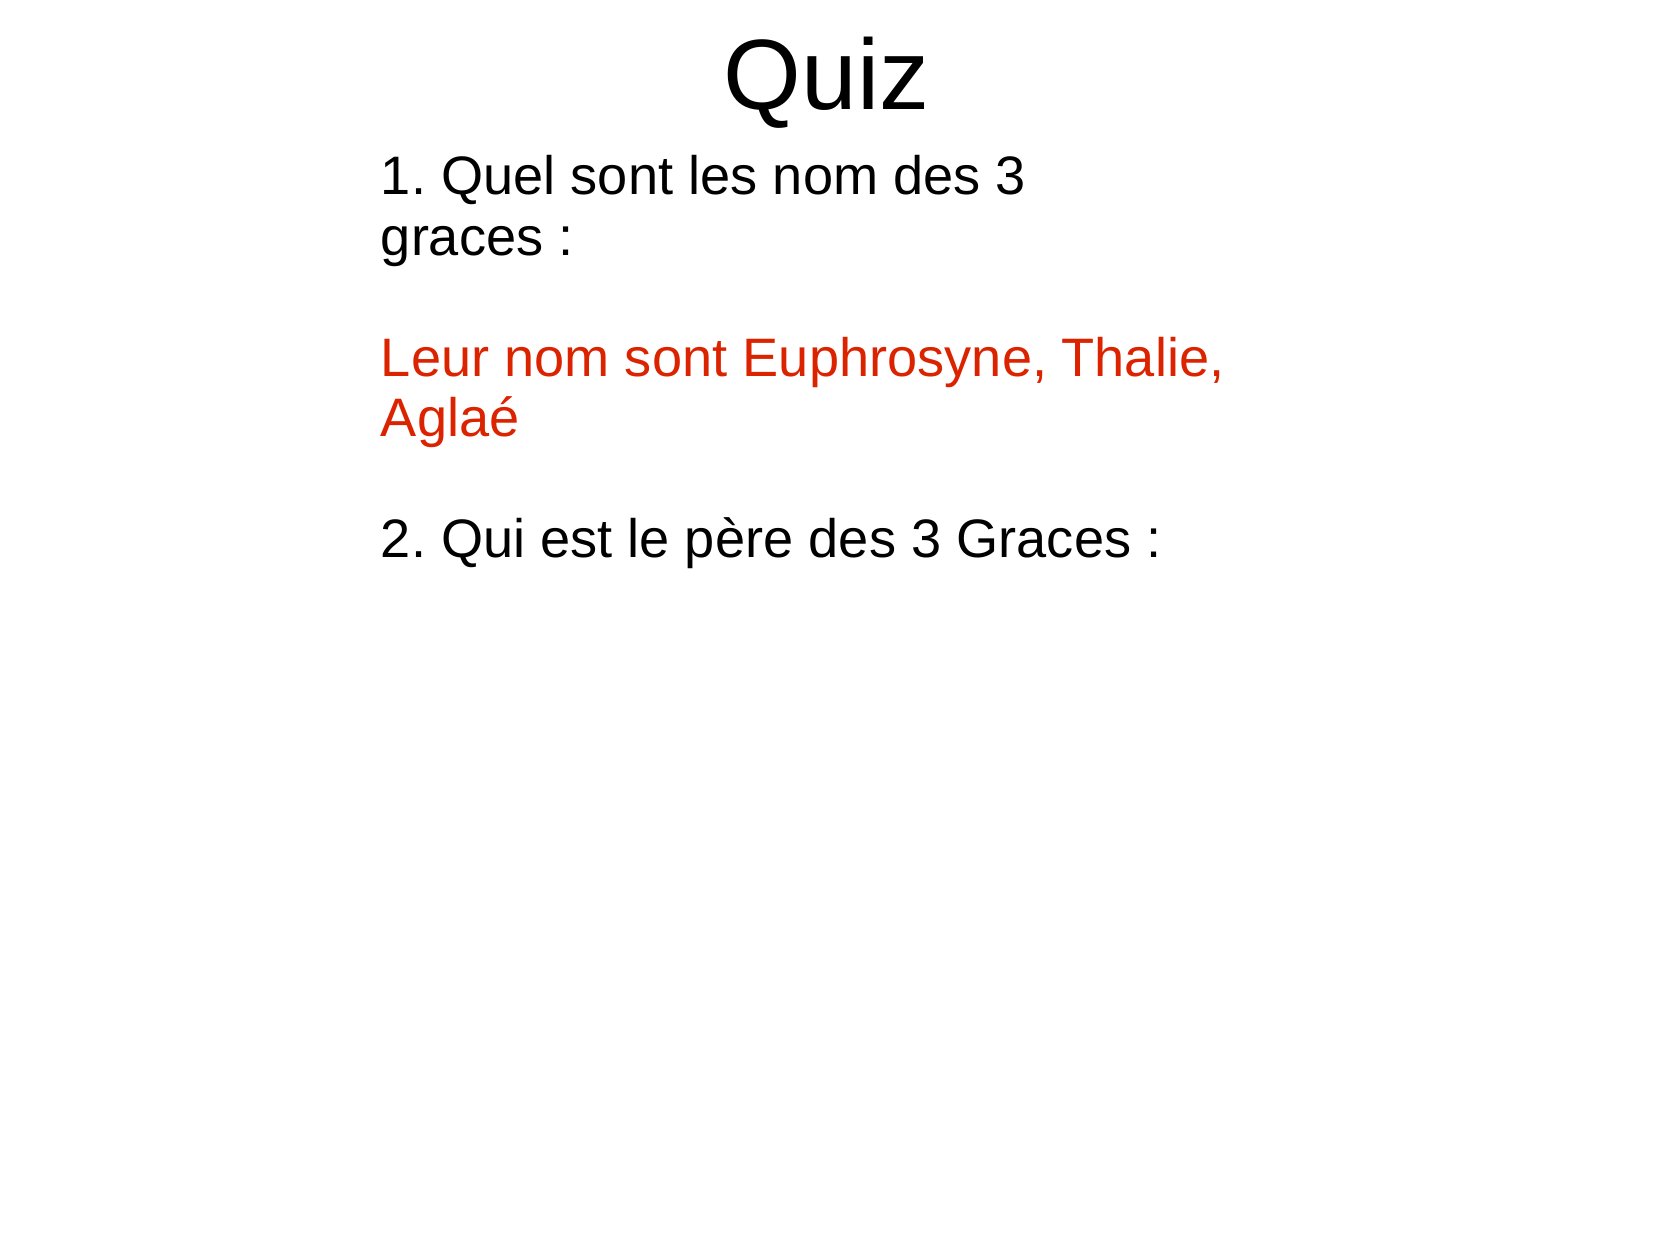

Quiz
1. Quel sont les nom des 3 graces :
Leur nom sont Euphrosyne, Thalie, Aglaé
2. Qui est le père des 3 Graces :